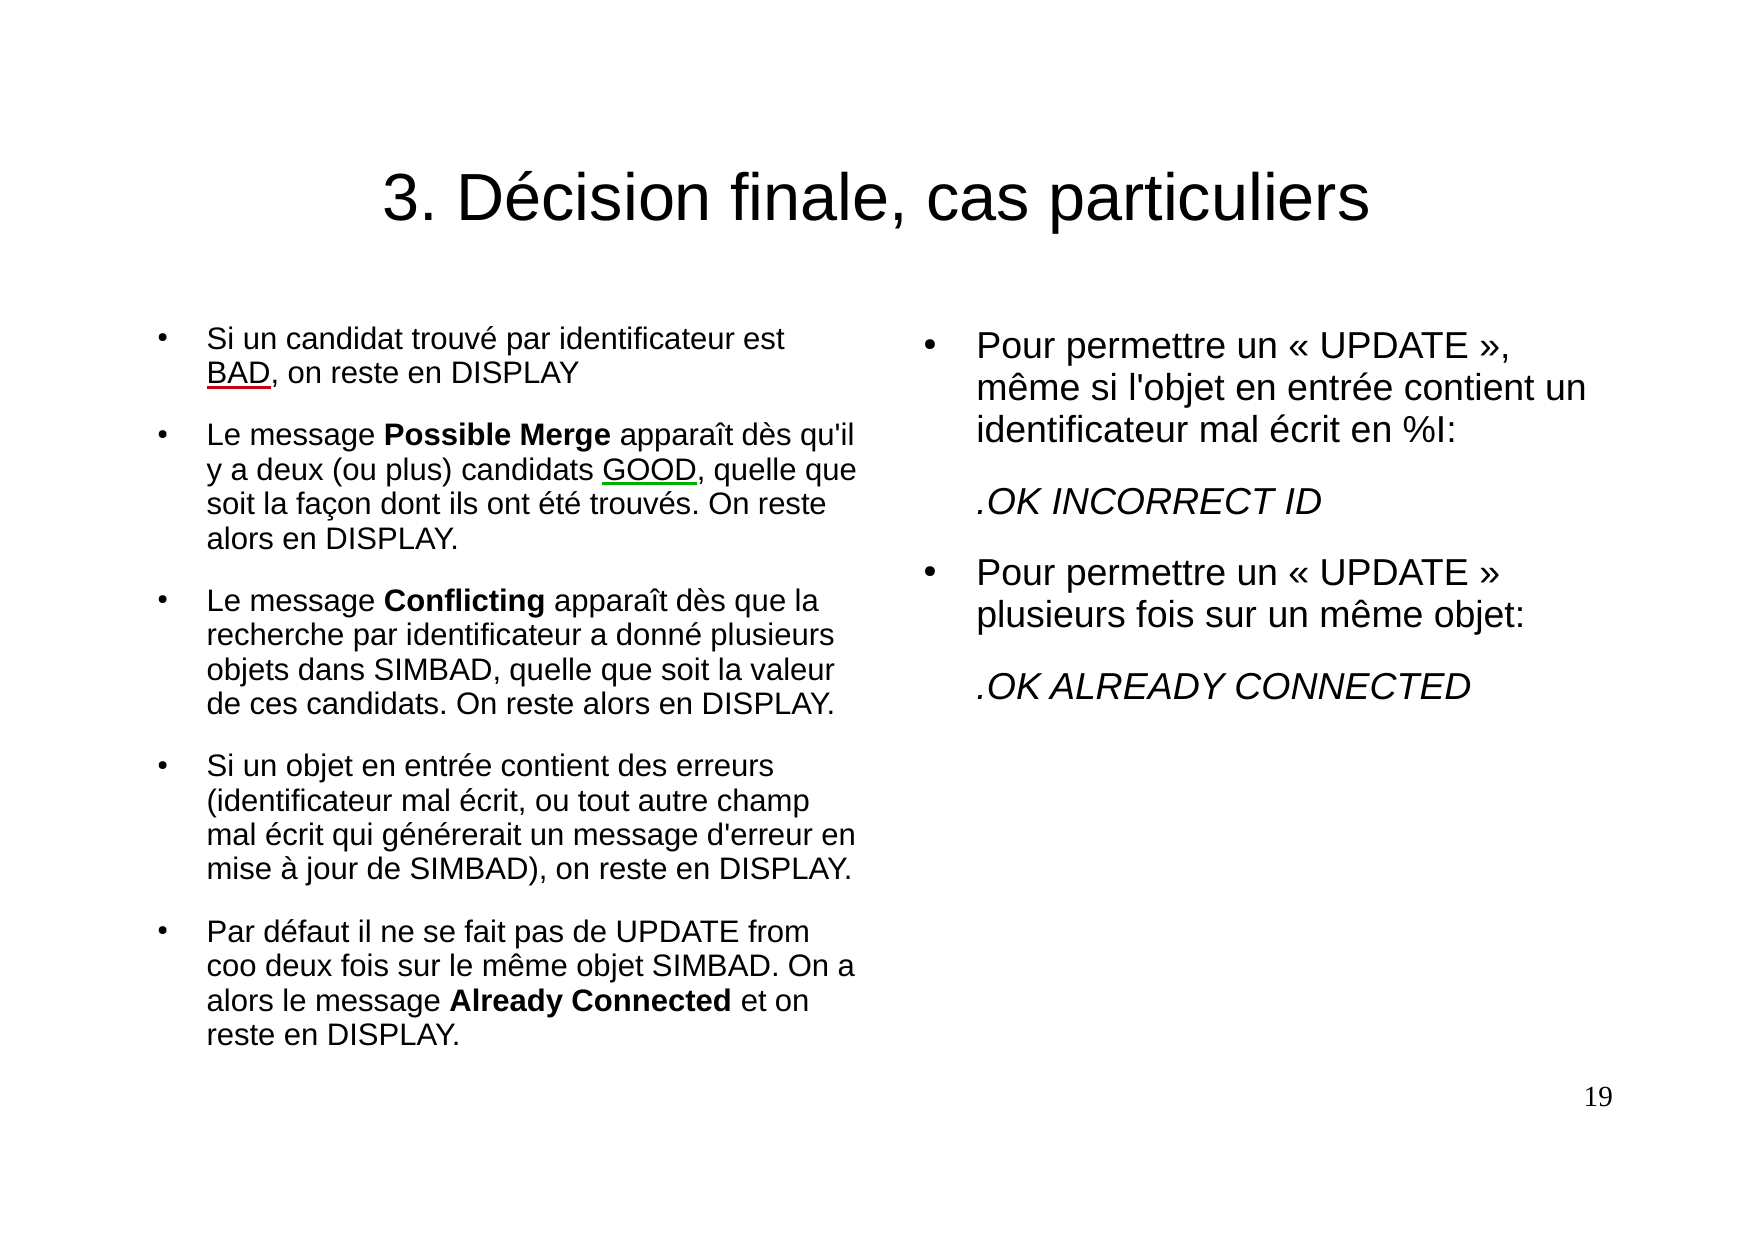

# 3. Décision finale, cas particuliers
Si un candidat trouvé par identificateur est BAD, on reste en DISPLAY
Le message Possible Merge apparaît dès qu'il y a deux (ou plus) candidats GOOD, quelle que soit la façon dont ils ont été trouvés. On reste alors en DISPLAY.
Le message Conflicting apparaît dès que la recherche par identificateur a donné plusieurs objets dans SIMBAD, quelle que soit la valeur de ces candidats. On reste alors en DISPLAY.
Si un objet en entrée contient des erreurs (identificateur mal écrit, ou tout autre champ mal écrit qui générerait un message d'erreur en mise à jour de SIMBAD), on reste en DISPLAY.
Par défaut il ne se fait pas de UPDATE from coo deux fois sur le même objet SIMBAD. On a alors le message Already Connected et on reste en DISPLAY.
Pour permettre un « UPDATE », même si l'objet en entrée contient un identificateur mal écrit en %I:
.OK INCORRECT ID
Pour permettre un « UPDATE » plusieurs fois sur un même objet:
.OK ALREADY CONNECTED
19